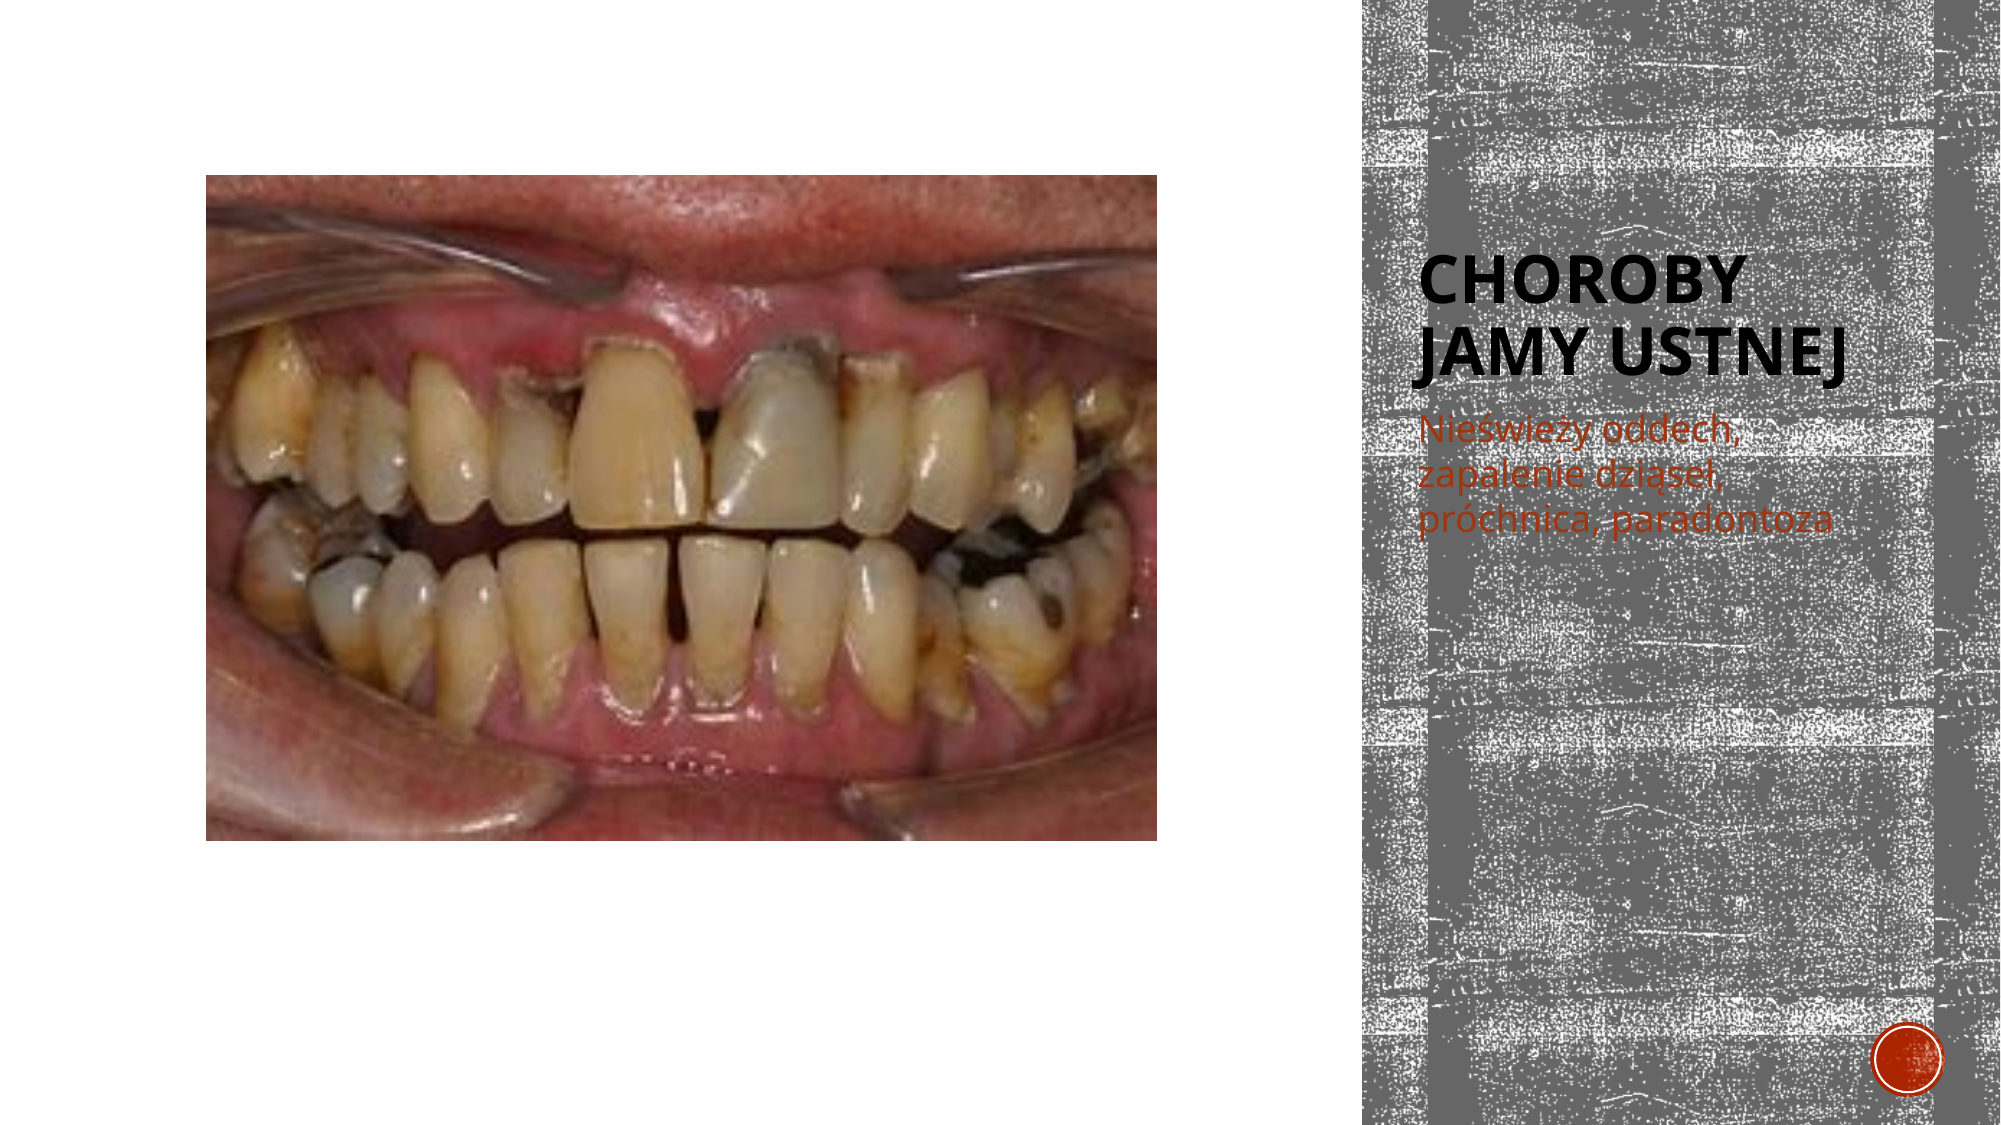

# CHOROBY JAMY USTNEJ
Nieświeży oddech, zapalenie dziąseł, próchnica, paradontoza